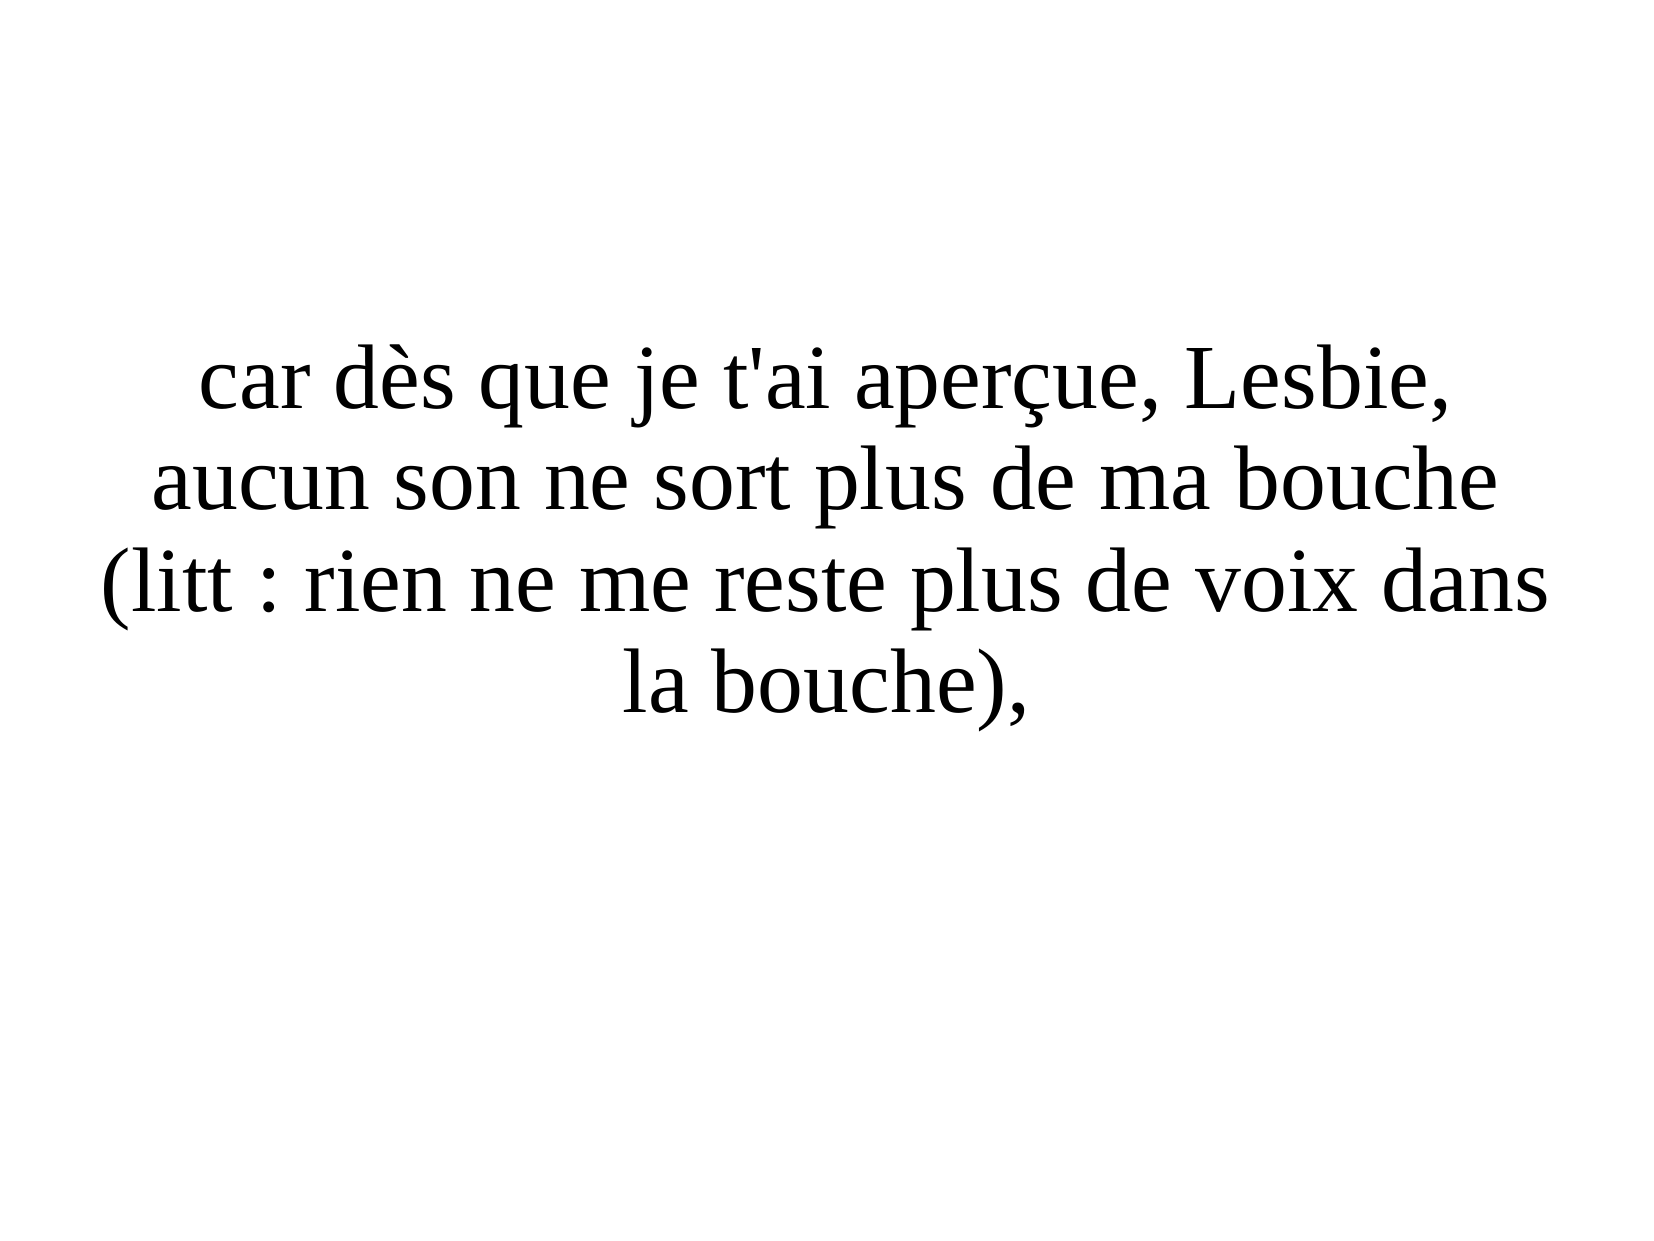

# car dès que je t'ai aperçue, Lesbie, aucun son ne sort plus de ma bouche (litt : rien ne me reste plus de voix dans la bouche),